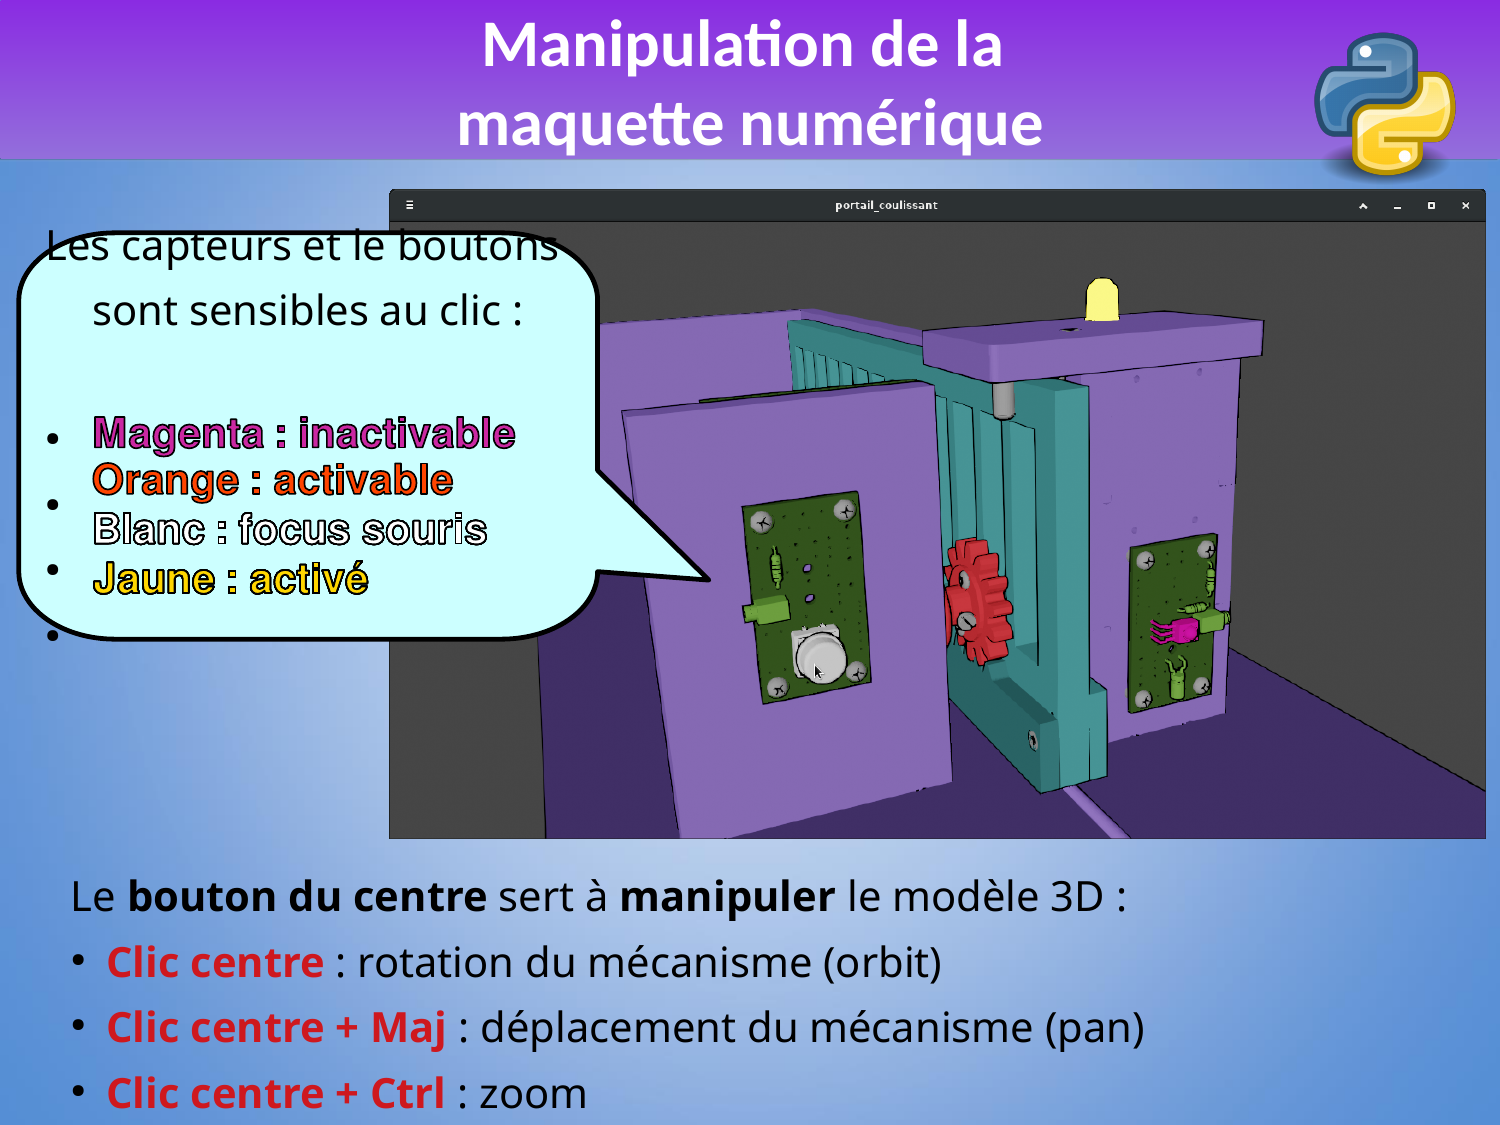

Manipulation de la
maquette numérique
Les capteurs et le boutons
sont sensibles au clic :
Le bouton du centre sert à manipuler le modèle 3D :
Clic centre : rotation du mécanisme (orbit)
Clic centre + Maj : déplacement du mécanisme (pan)
Clic centre + Ctrl : zoom
Molette : zoom